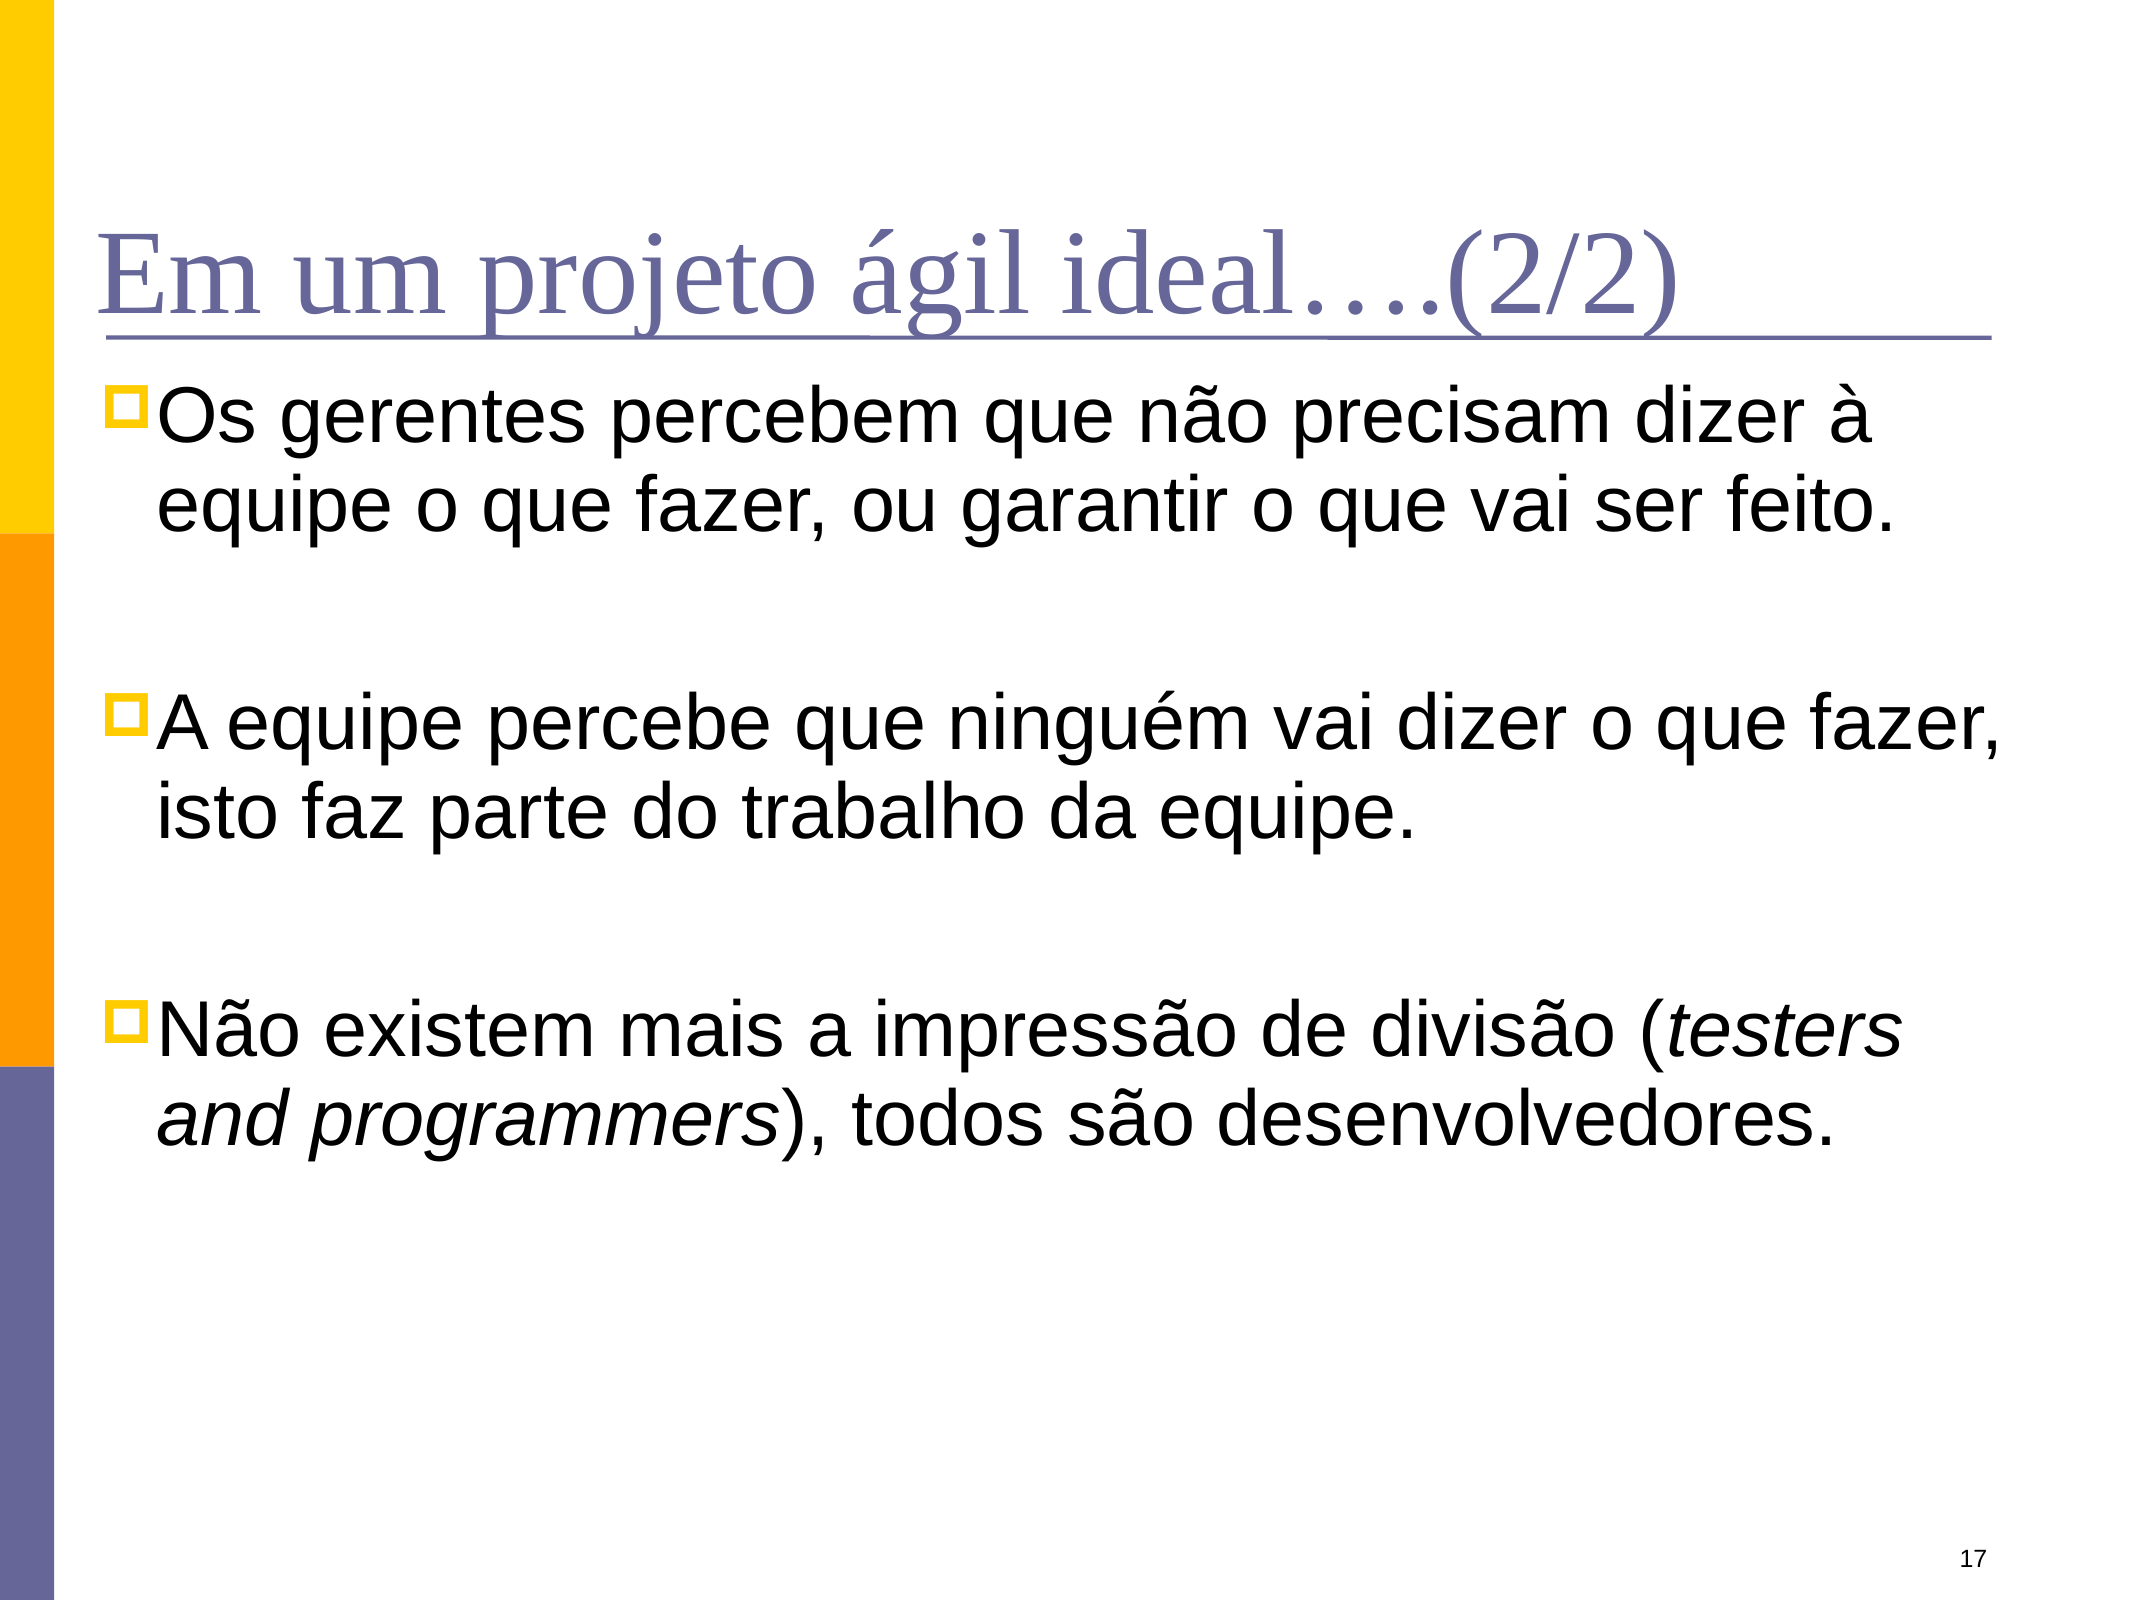

# Em um projeto ágil ideal….(2/2)
Os gerentes percebem que não precisam dizer à equipe o que fazer, ou garantir o que vai ser feito.
A equipe percebe que ninguém vai dizer o que fazer, isto faz parte do trabalho da equipe.
Não existem mais a impressão de divisão (testers and programmers), todos são desenvolvedores.
17